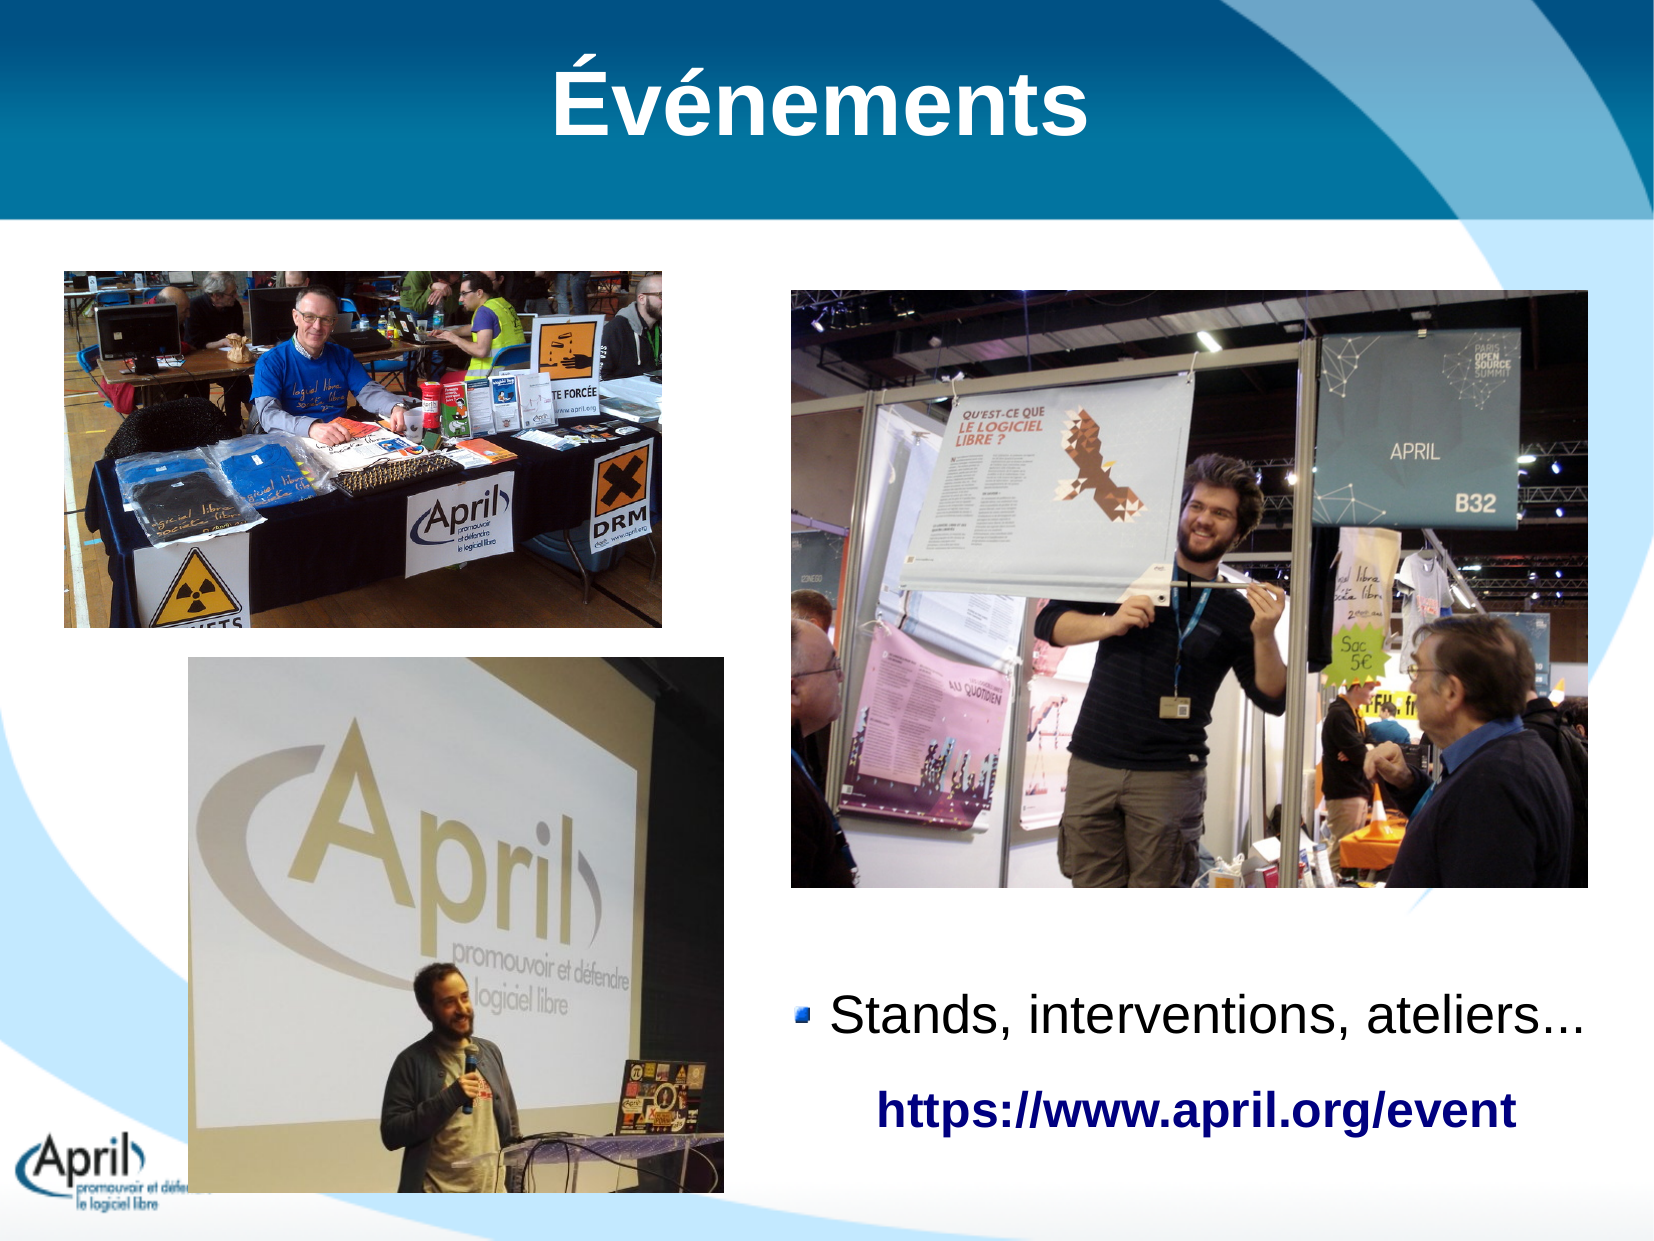

# Événements
l
Stands, interventions, ateliers...
https://www.april.org/event